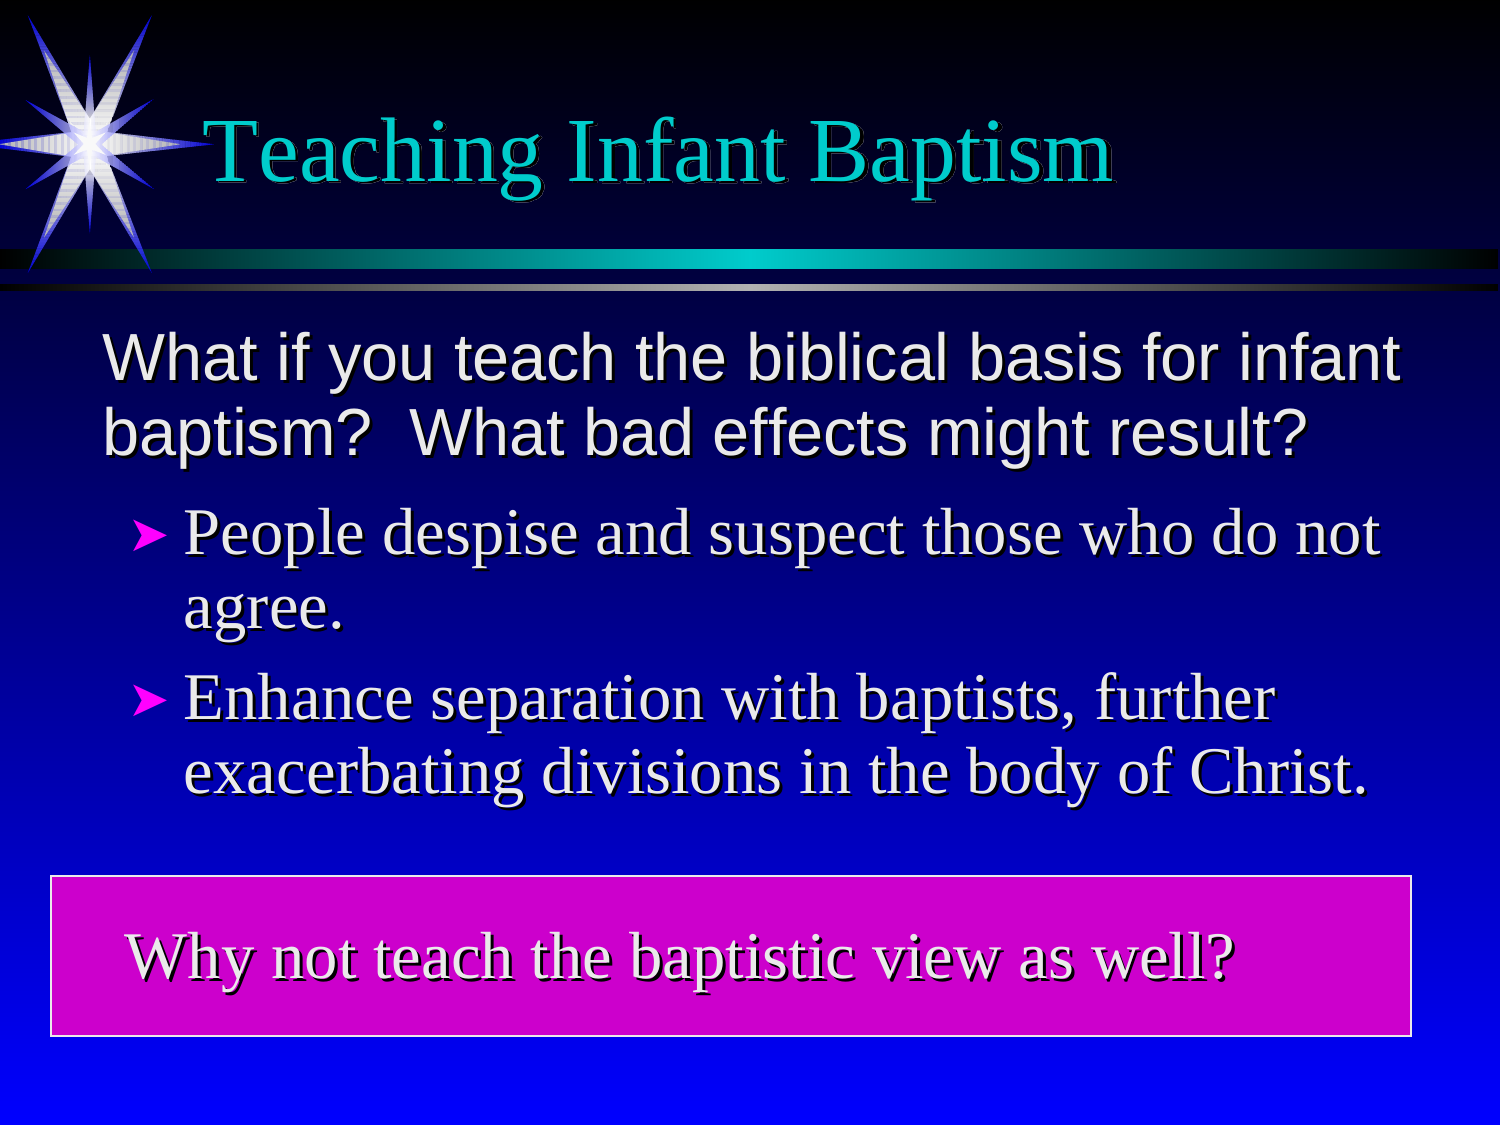

# Teaching Infant Baptism
What if you teach the biblical basis for infant baptism? What bad effects might result?
People despise and suspect those who do not agree.
Enhance separation with baptists, further exacerbating divisions in the body of Christ.
 Why not teach the baptistic view as well?